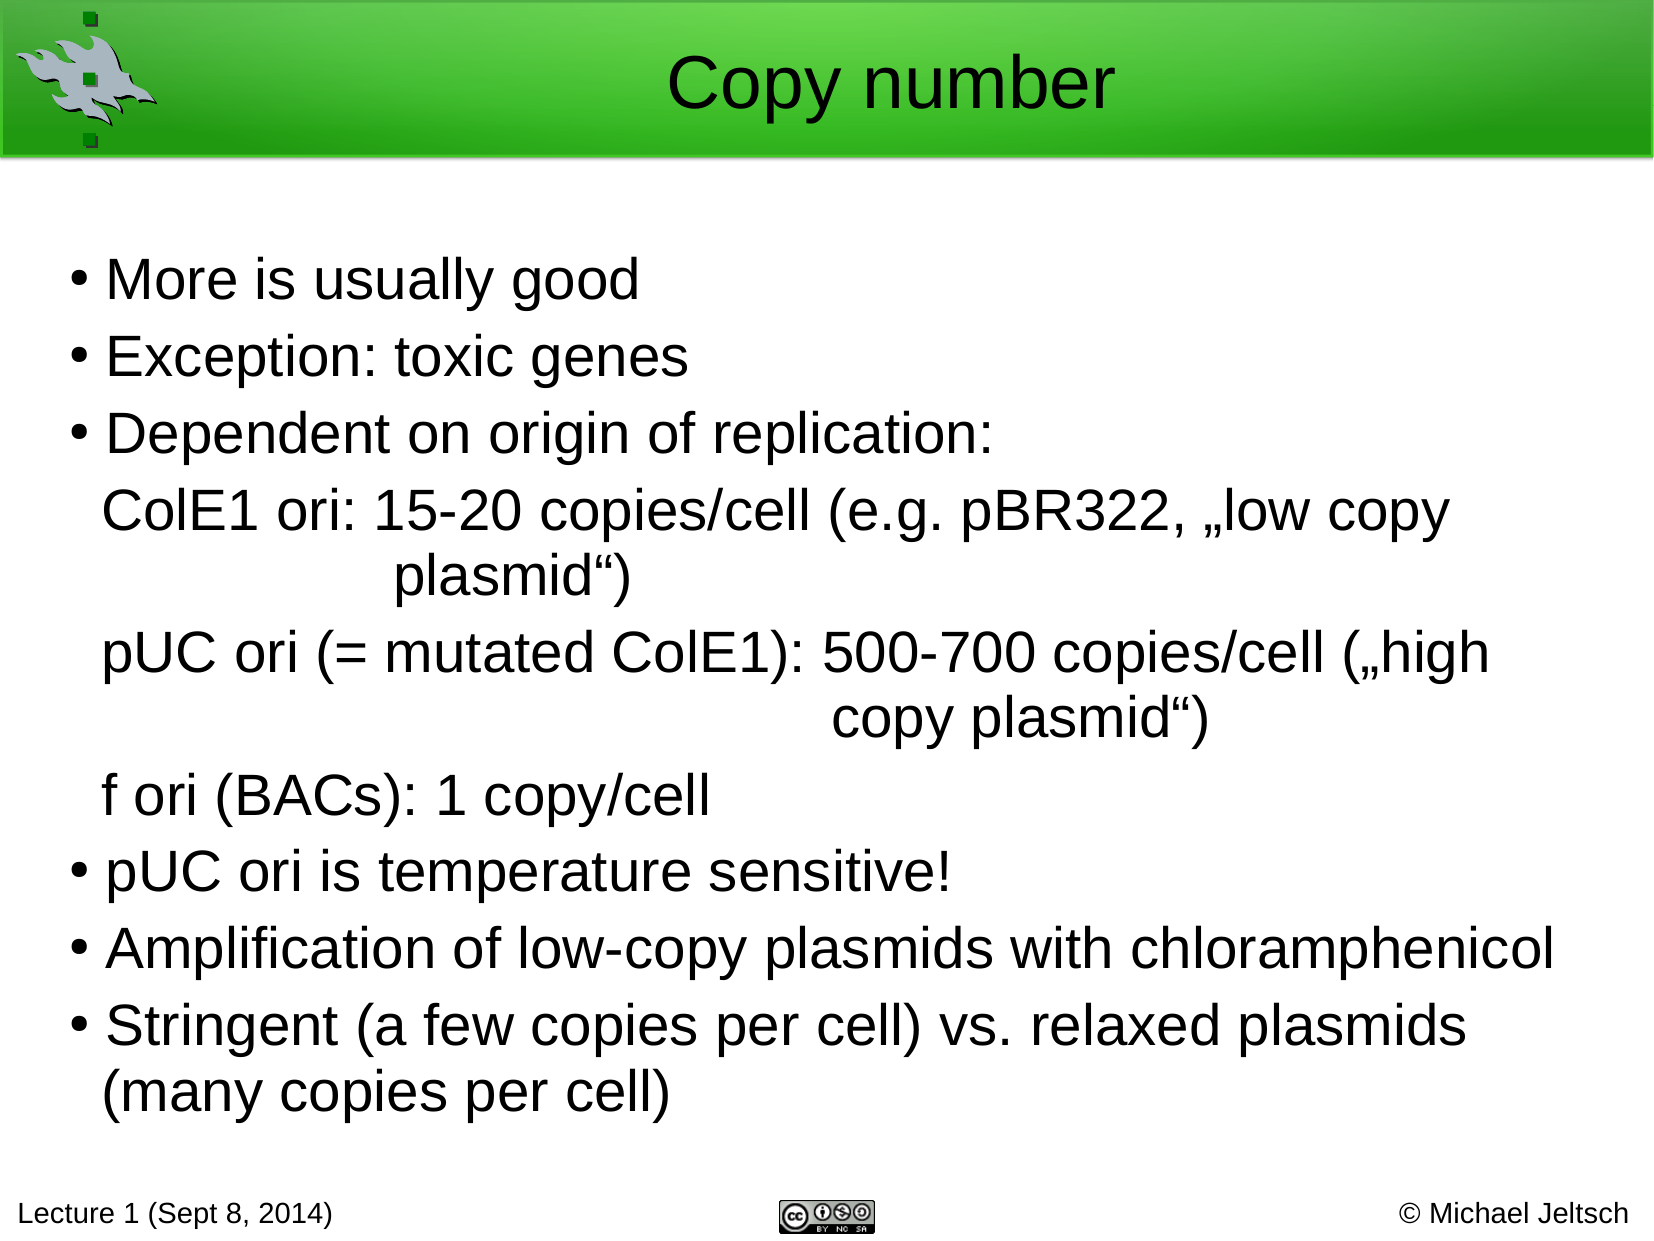

# Copy number
 More is usually good
 Exception: toxic genes
 Dependent on origin of replication:
 ColE1 ori: 15-20 copies/cell (e.g. pBR322, „low copy
 plasmid“)
 pUC ori (= mutated ColE1): 500-700 copies/cell („high
 copy plasmid“)
 f ori (BACs): 1 copy/cell
 pUC ori is temperature sensitive!
 Amplification of low-copy plasmids with chloramphenicol
 Stringent (a few copies per cell) vs. relaxed plasmids
 (many copies per cell)